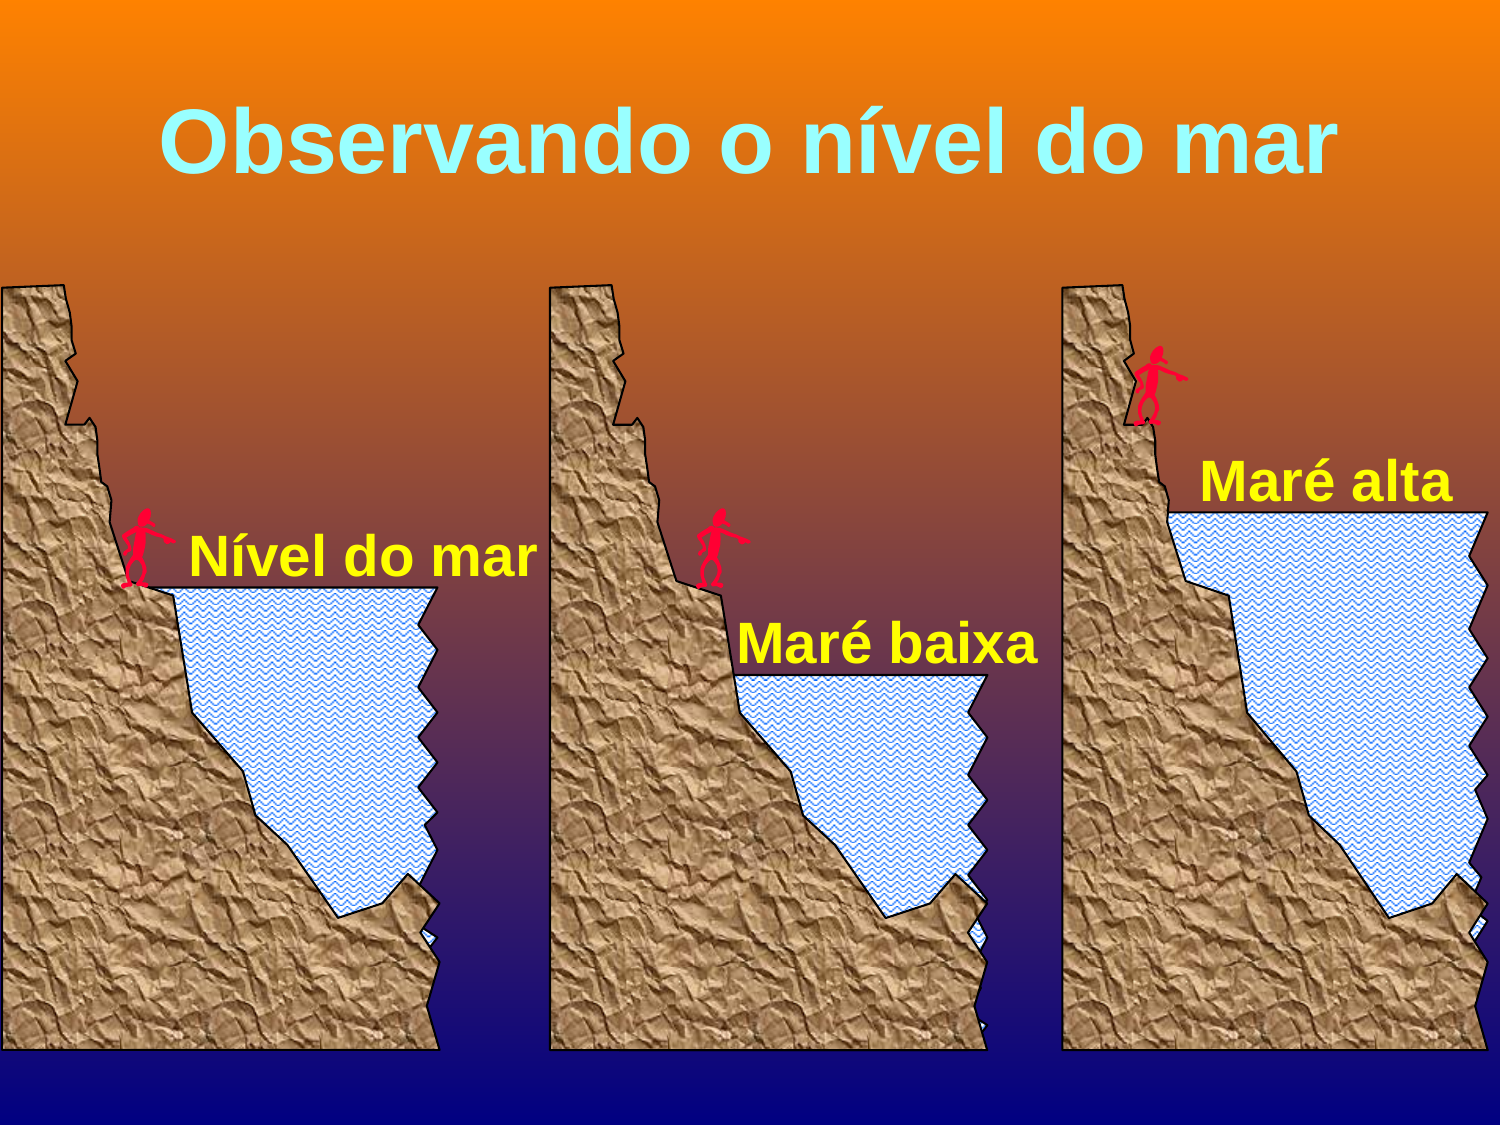

# Observando o nível do mar
Maré baixa
Maré alta
Nível do mar